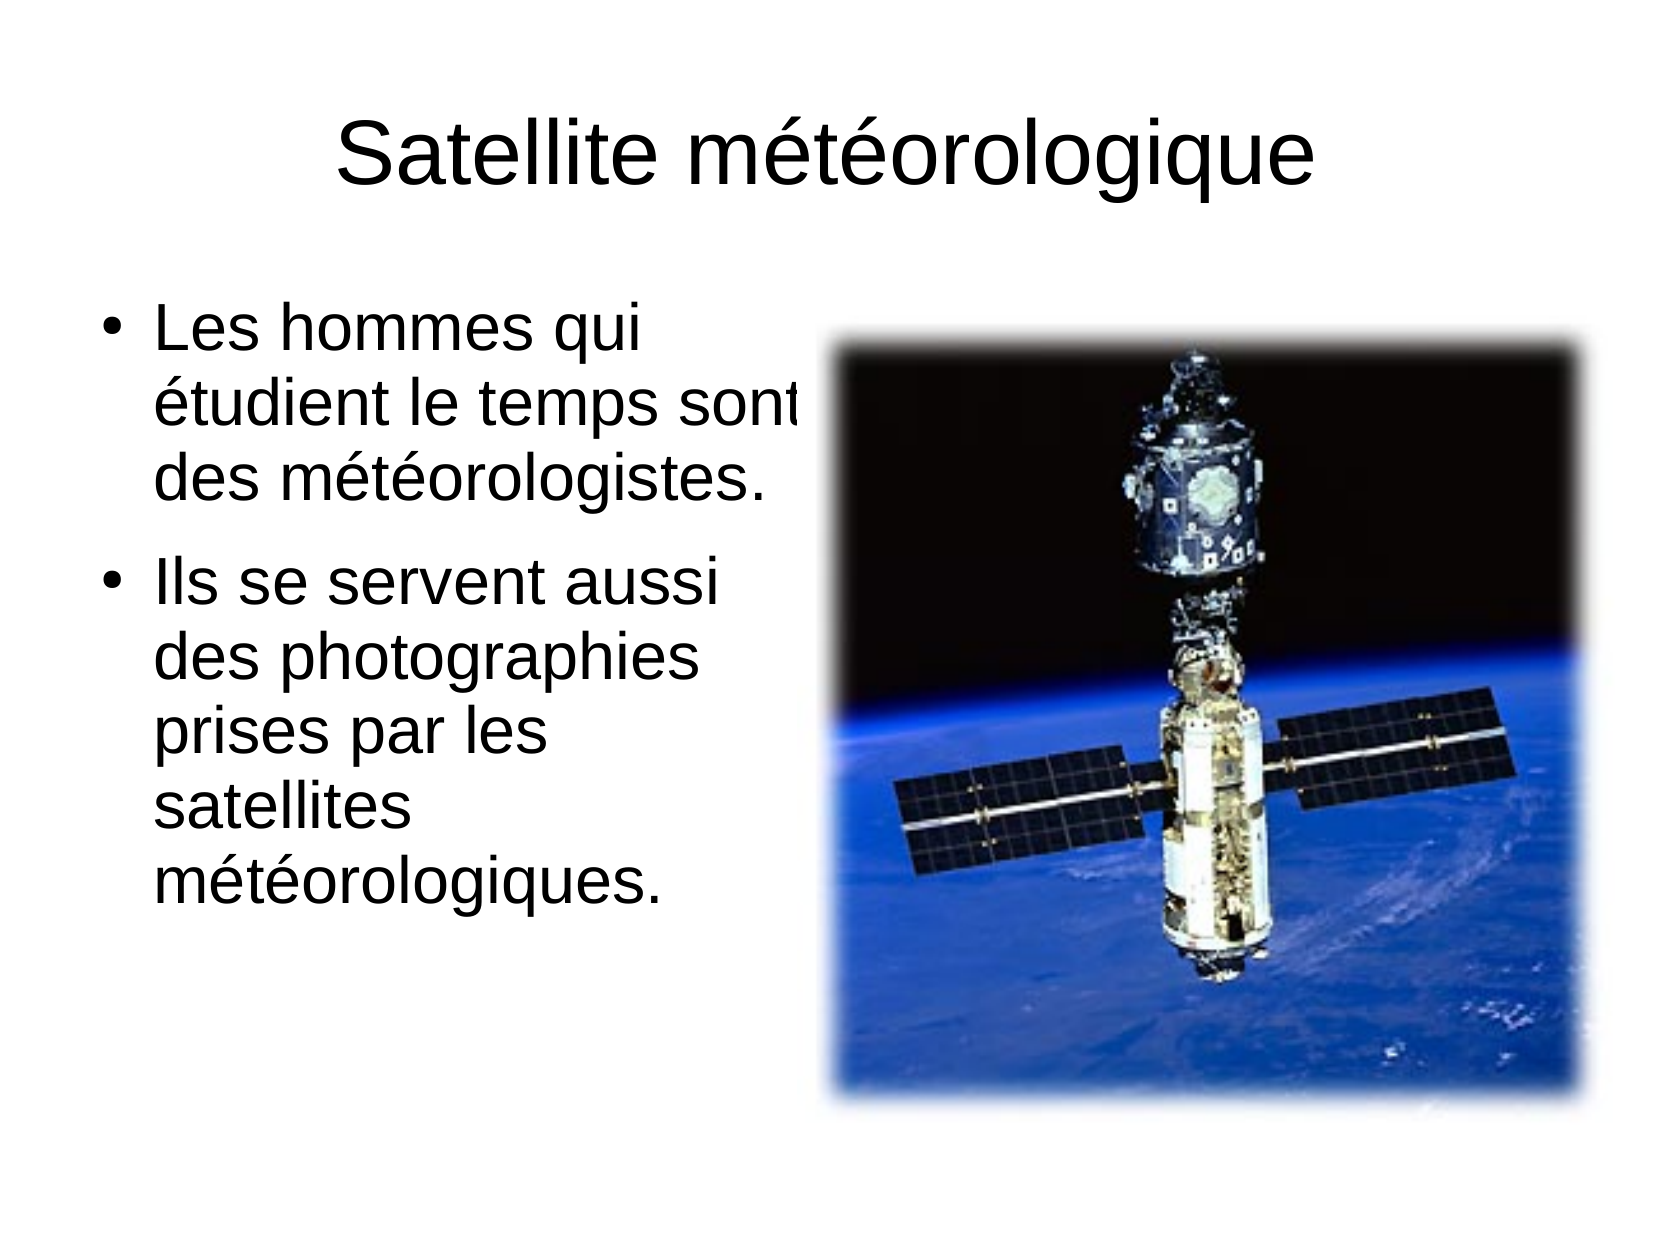

# Satellite météorologique
Les hommes qui étudient le temps sont des météorologistes.
Ils se servent aussi des photographies prises par les satellites météorologiques.